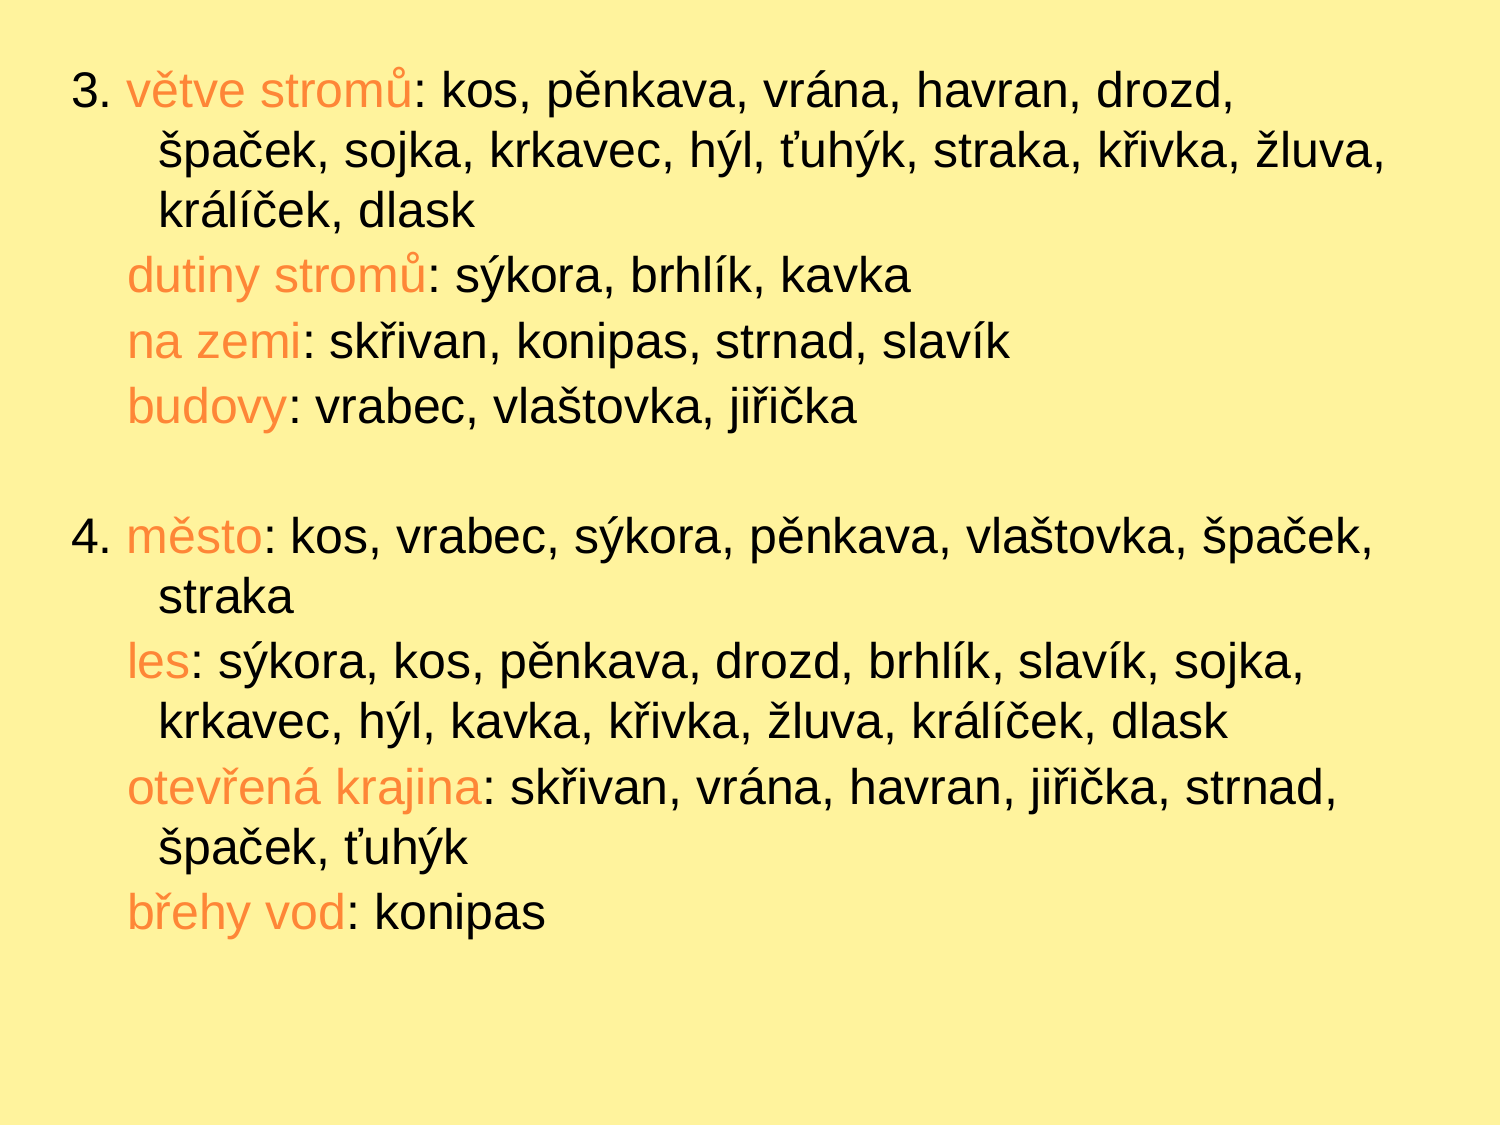

# 3. větve stromů: kos, pěnkava, vrána, havran, drozd, špaček, sojka, krkavec, hýl, ťuhýk, straka, křivka, žluva, králíček, dlask
 dutiny stromů: sýkora, brhlík, kavka
 na zemi: skřivan, konipas, strnad, slavík
 budovy: vrabec, vlaštovka, jiřička
4. město: kos, vrabec, sýkora, pěnkava, vlaštovka, špaček, straka
 les: sýkora, kos, pěnkava, drozd, brhlík, slavík, sojka, krkavec, hýl, kavka, křivka, žluva, králíček, dlask
 otevřená krajina: skřivan, vrána, havran, jiřička, strnad, špaček, ťuhýk
 břehy vod: konipas